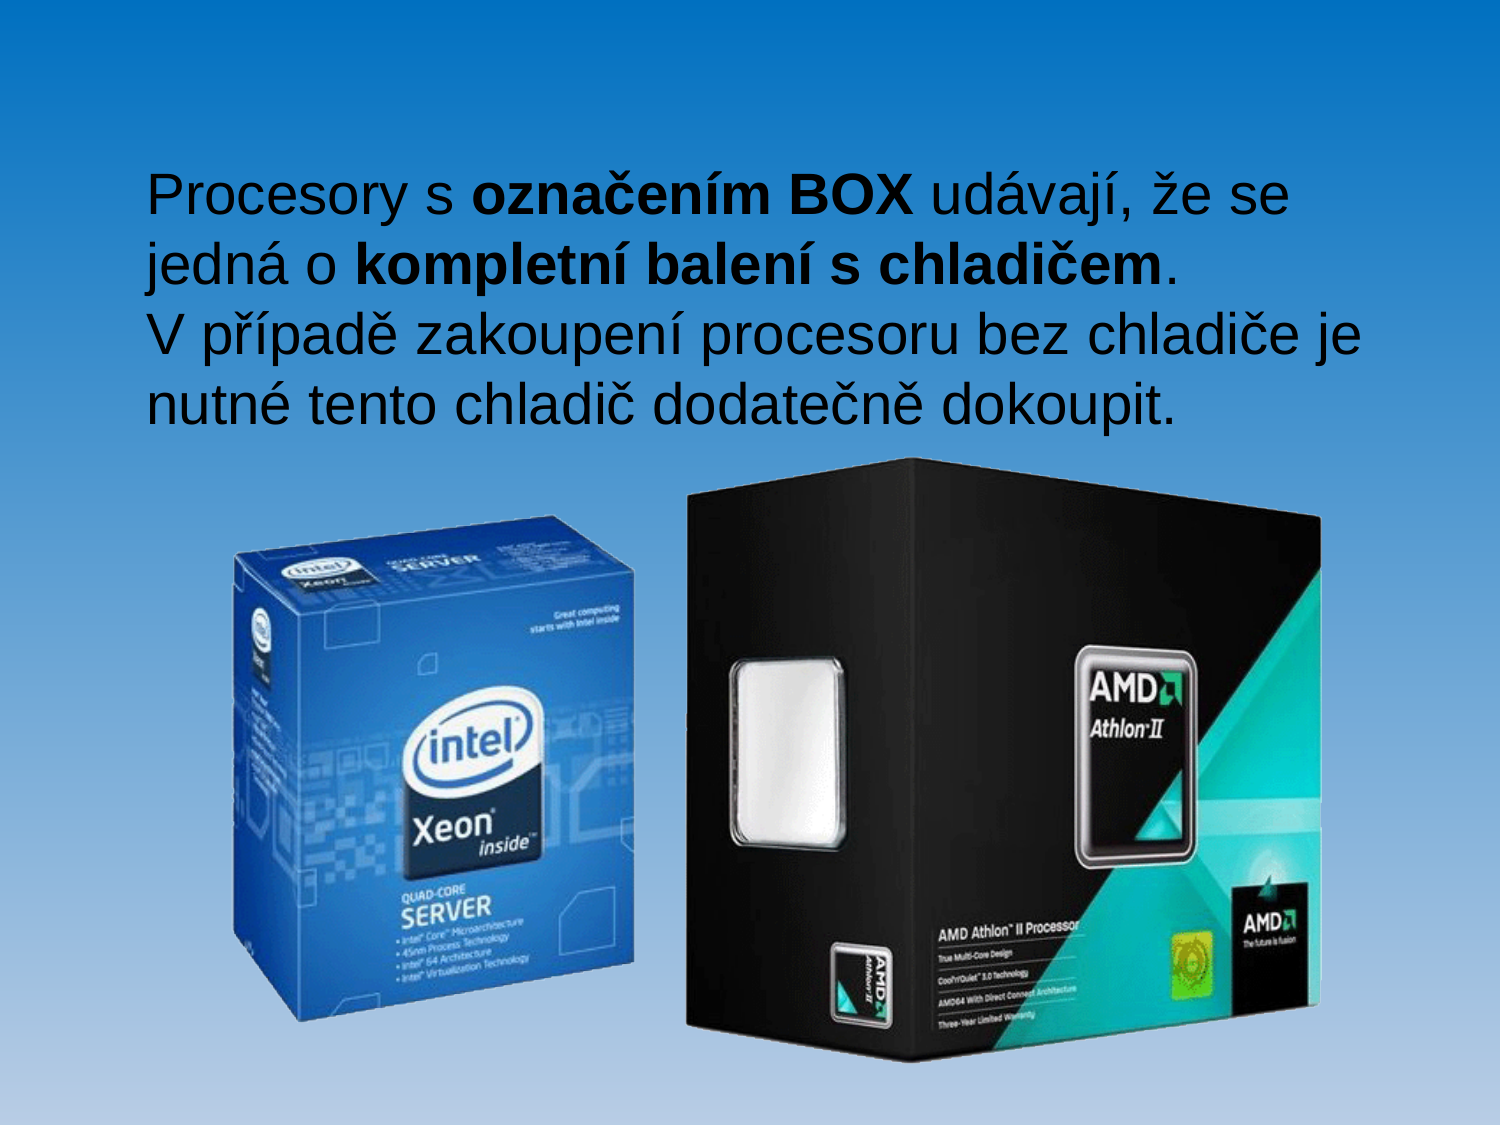

# Procesory s označením BOX udávají, že se jedná o kompletní balení s chladičem. V případě zakoupení procesoru bez chladiče je nutné tento chladič dodatečně dokoupit.